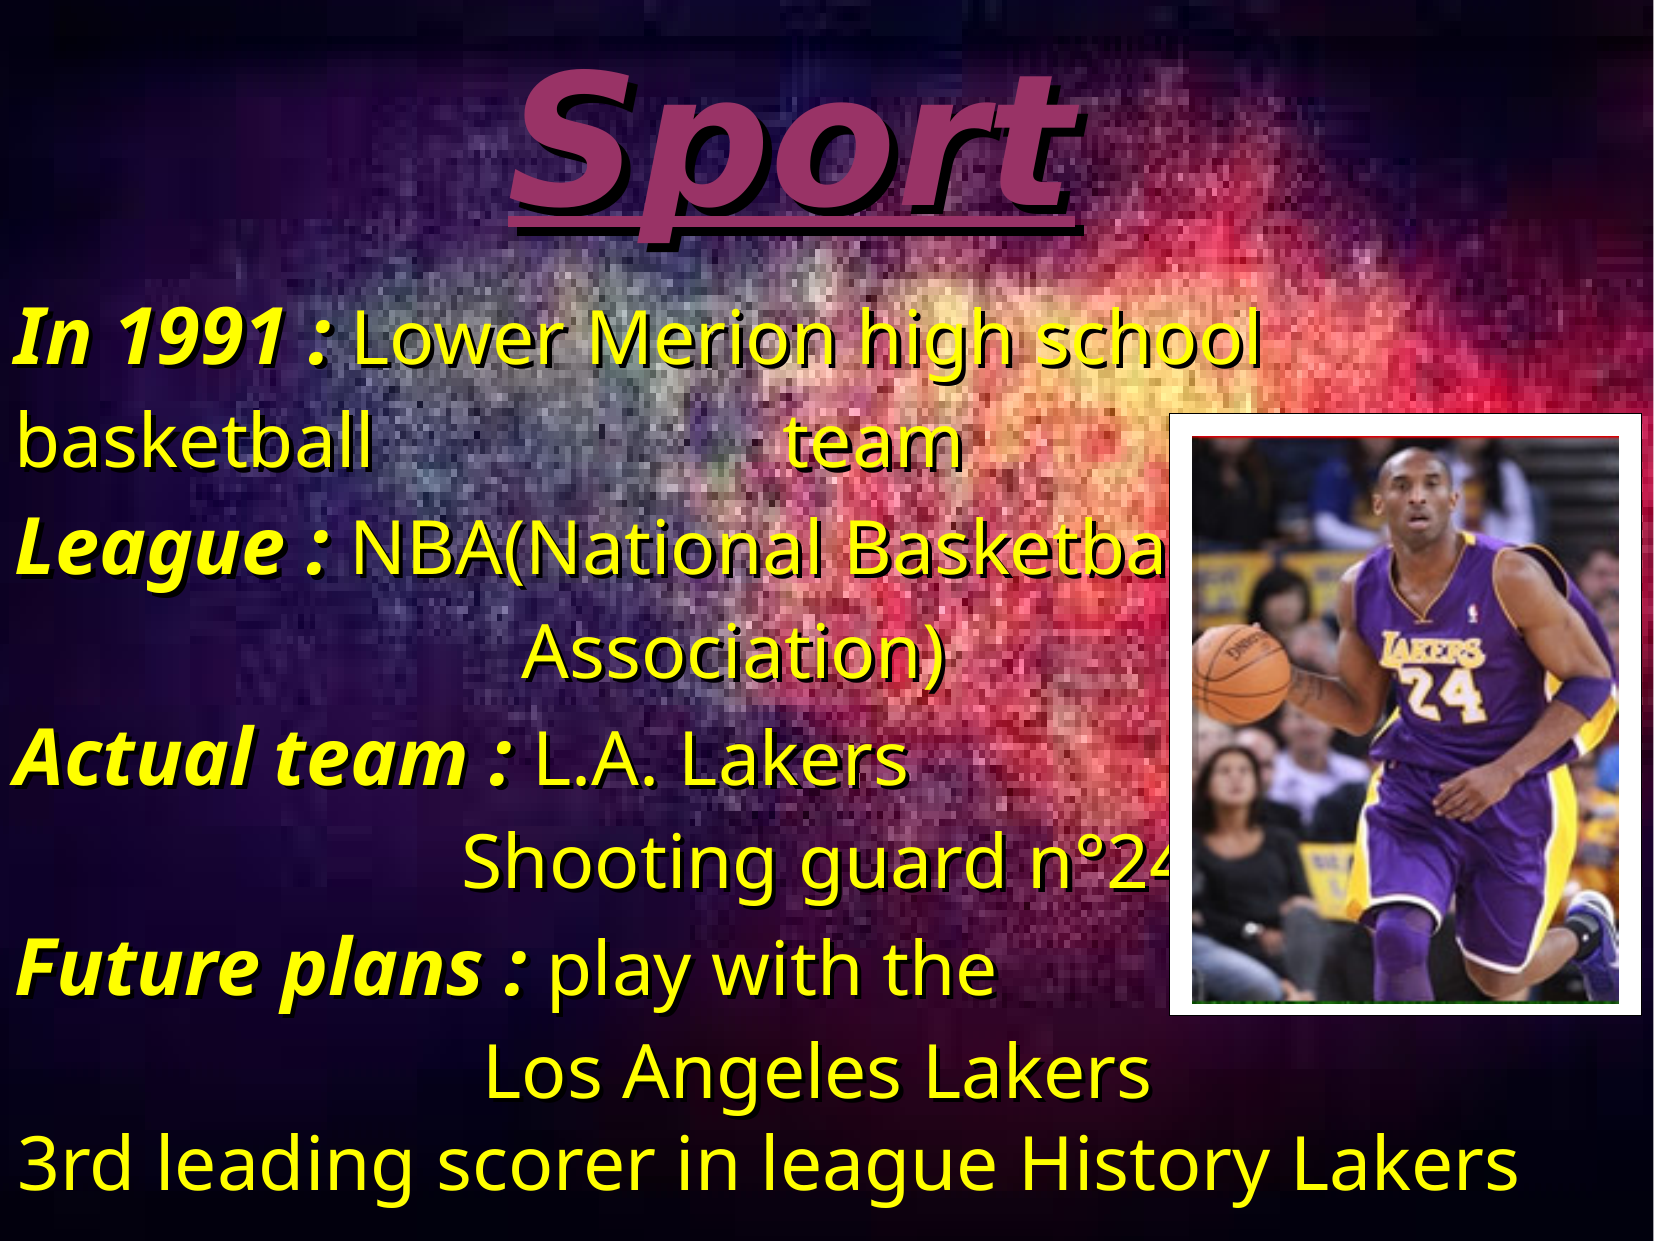

In 1991 : Lower Merion high school basketball team
League : NBA(National Basketball
 Association)
Actual team : L.A. Lakers
 Shooting guard n°24
Future plans : play with the
 Los Angeles Lakers
# Sport
3rd leading scorer in league History Lakers